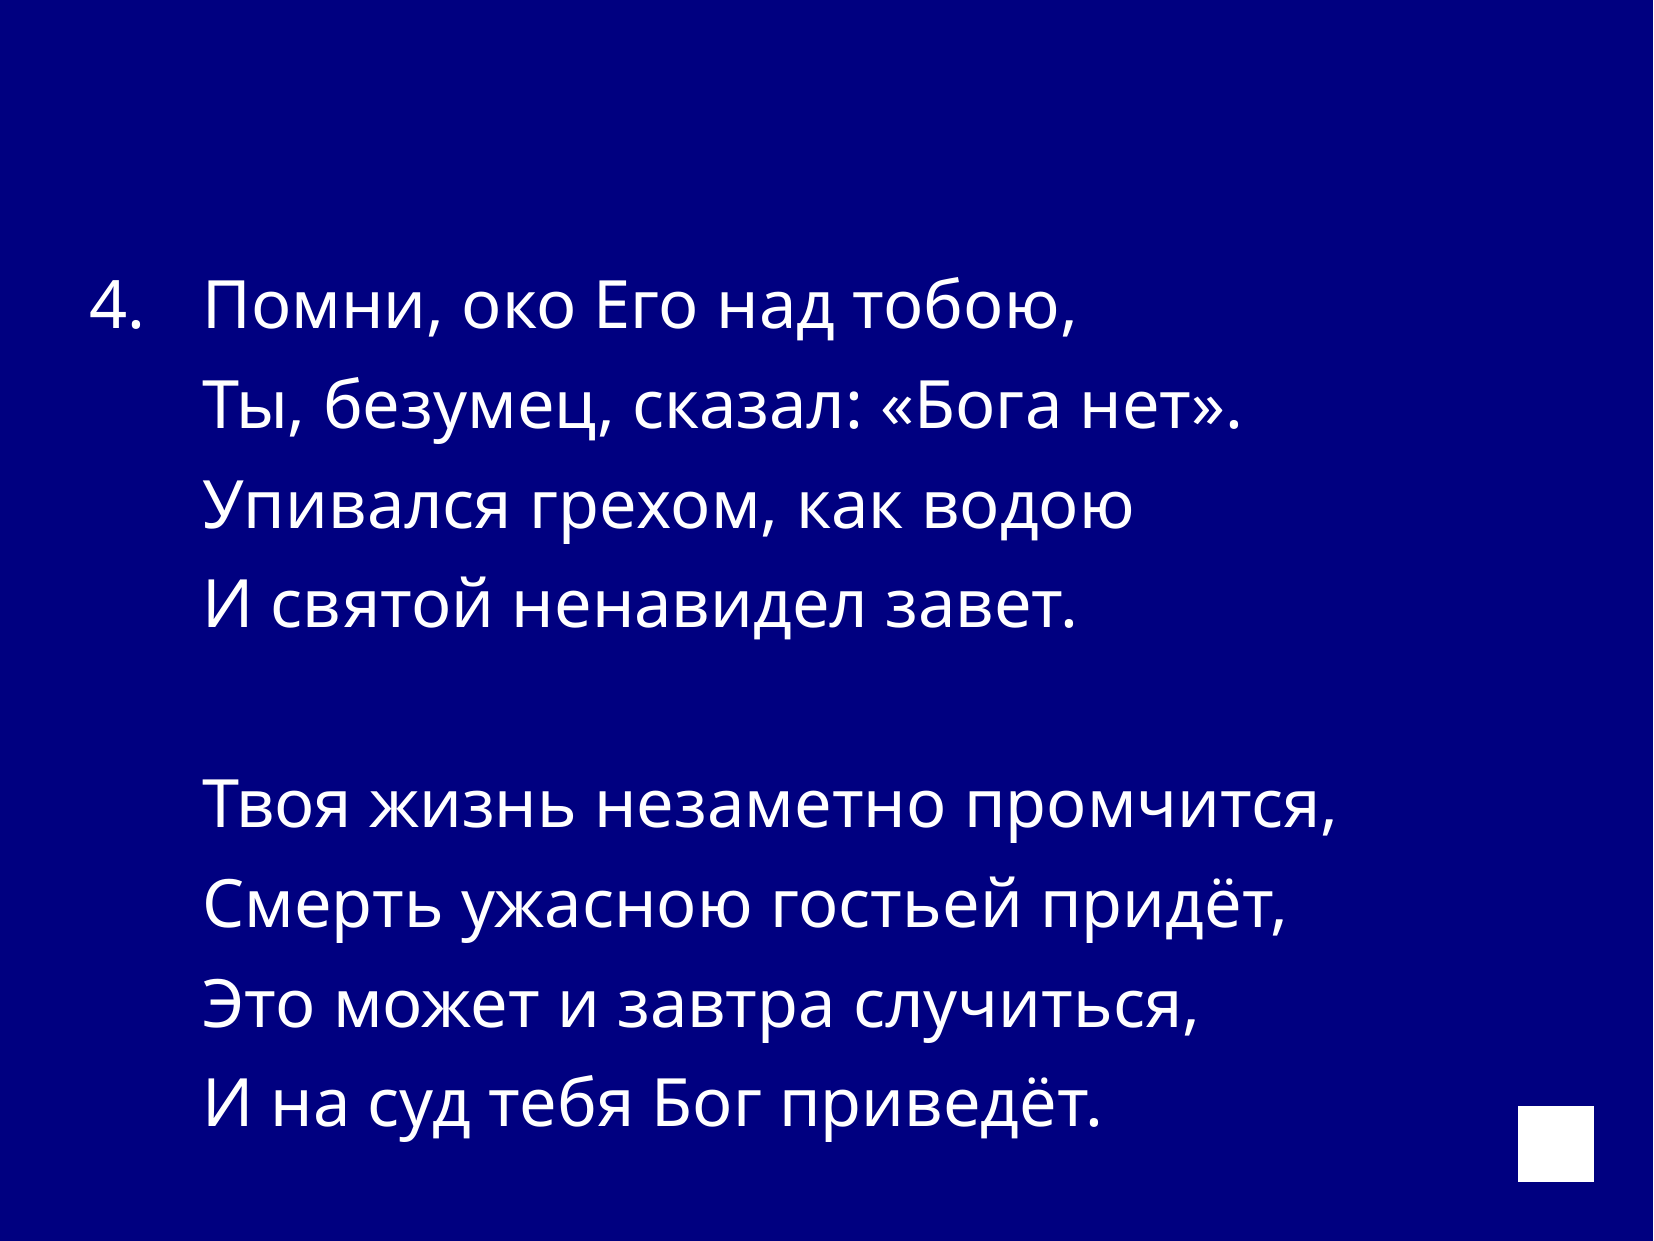

4.	Помни, око Его над тобою,
	Ты, безумец, сказал: «Бога нет».
	Упивался грехом, как водою
	И святой ненавидел завет.
	Твоя жизнь незаметно промчится,
	Смерть ужасною гостьей придёт,
	Это может и завтра случиться,
	И на суд тебя Бог приведёт.